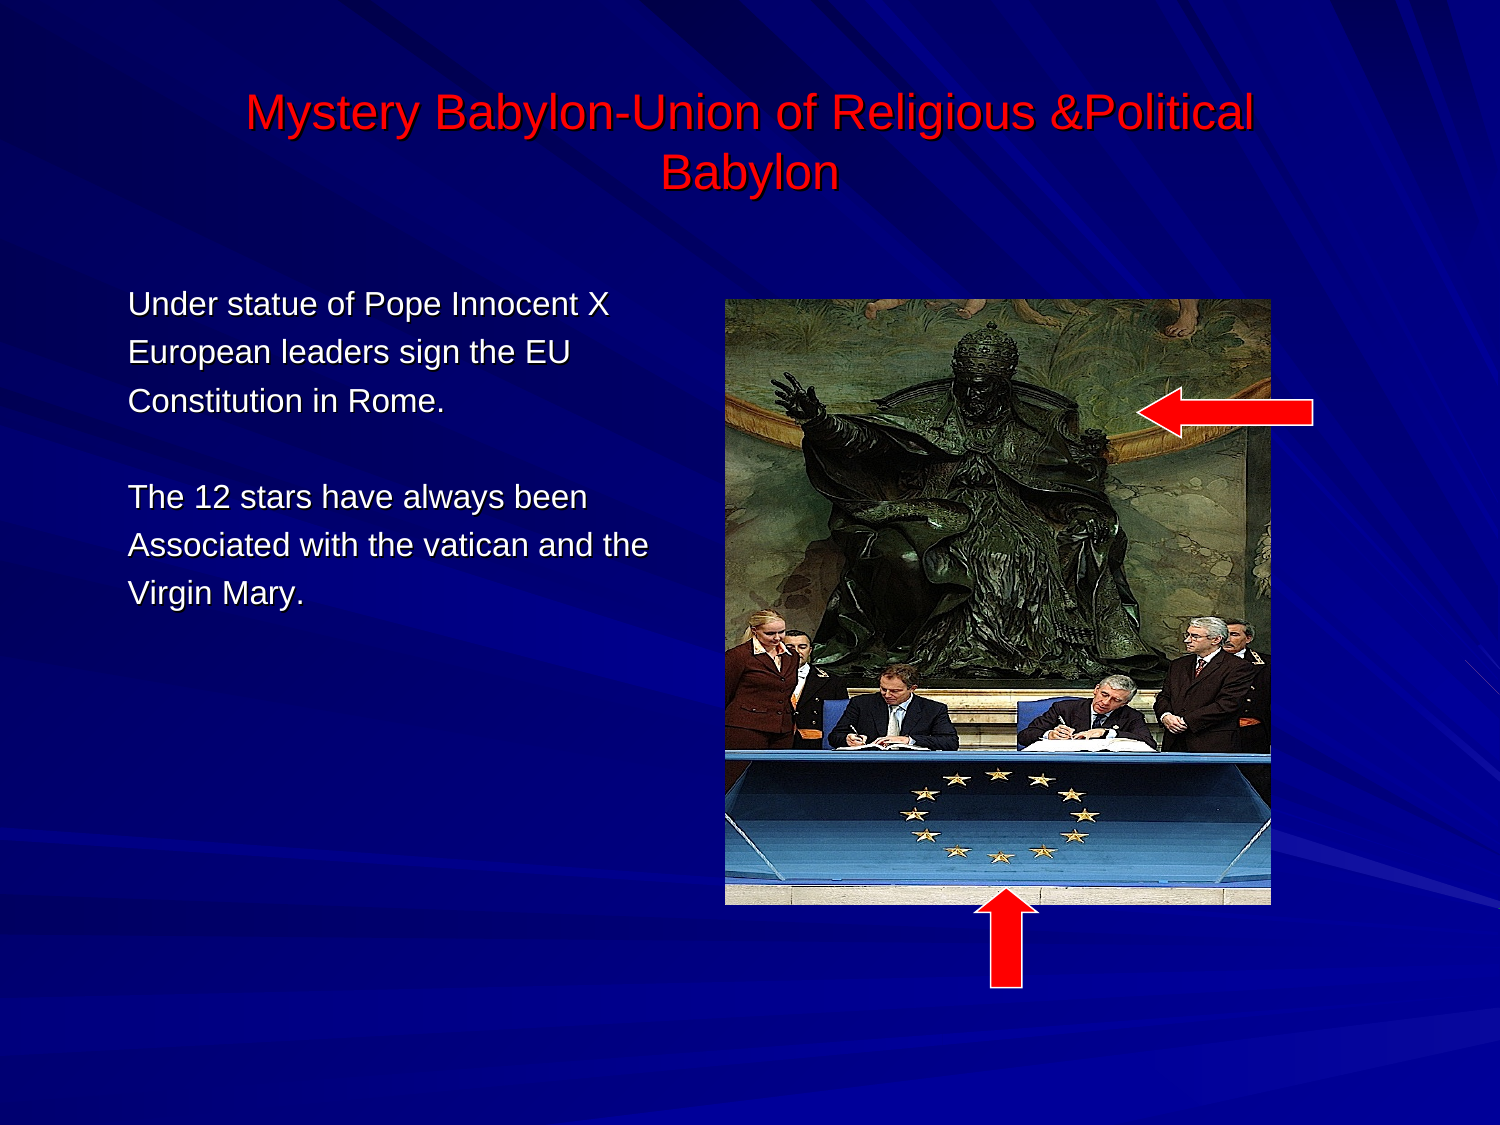

# Mystery Babylon-Union of Religious &Political Babylon
Under statue of Pope Innocent X
European leaders sign the EU
Constitution in Rome.
The 12 stars have always been
Associated with the vatican and the
Virgin Mary.